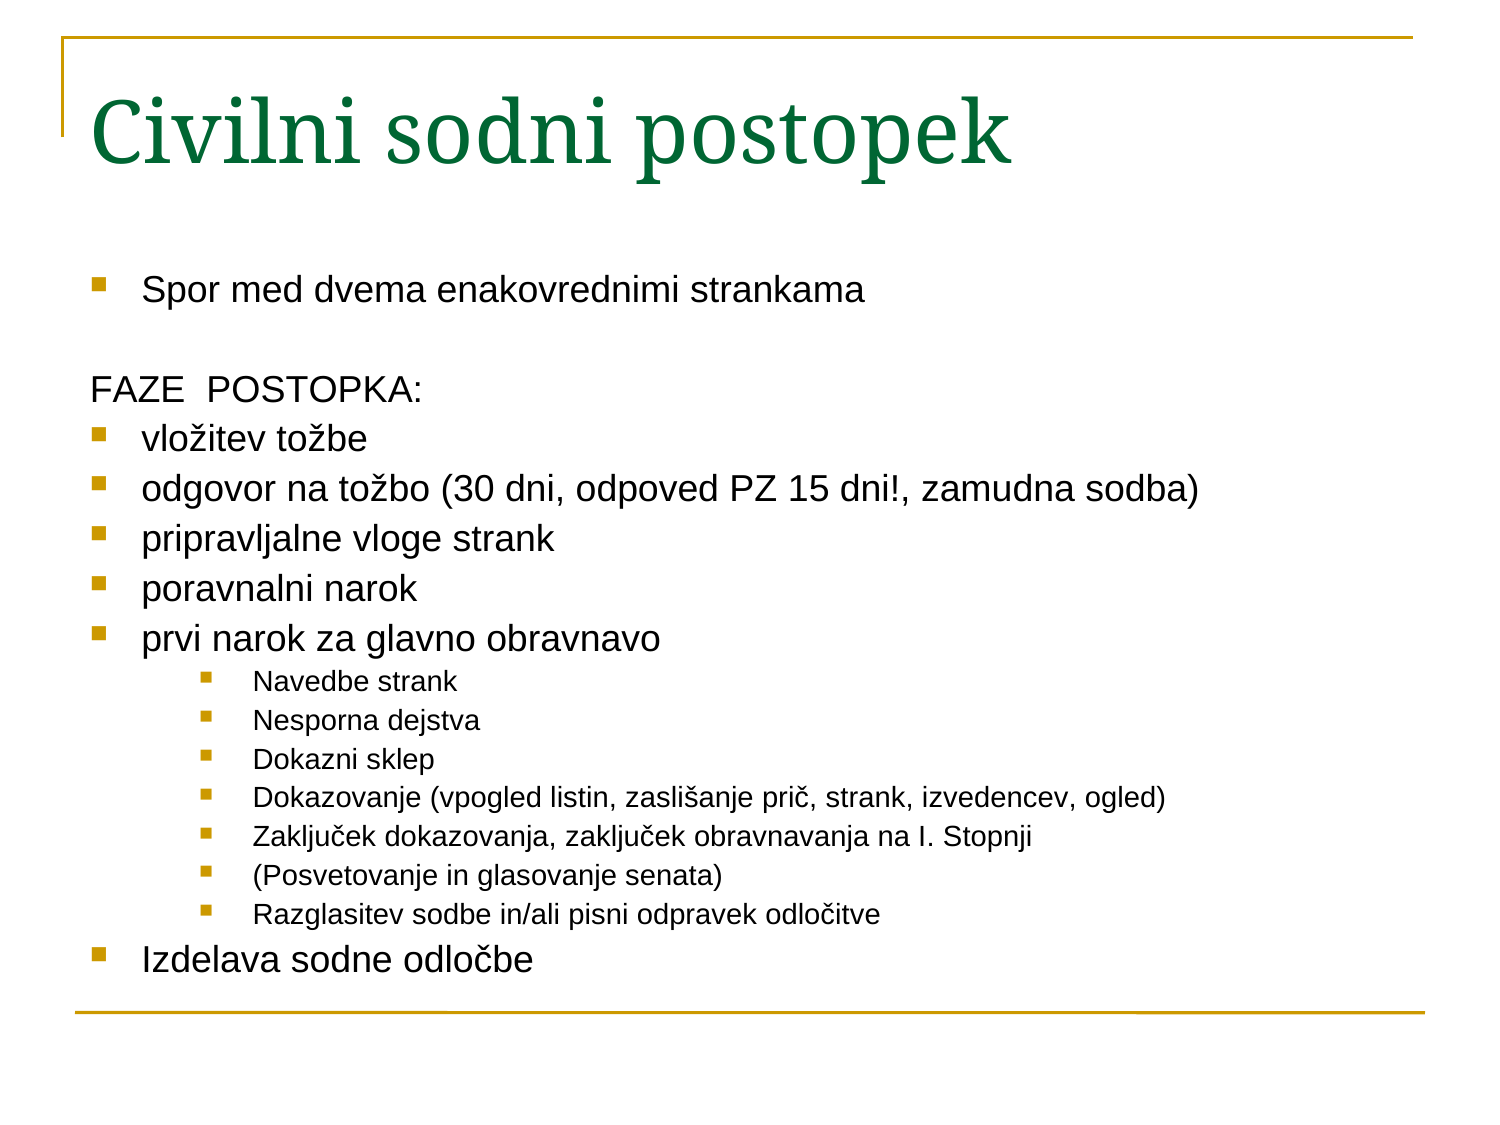

# Civilni sodni postopek
Spor med dvema enakovrednimi strankama
FAZE POSTOPKA:
vložitev tožbe
odgovor na tožbo (30 dni, odpoved PZ 15 dni!, zamudna sodba)‏
pripravljalne vloge strank
poravnalni narok
prvi narok za glavno obravnavo
Navedbe strank
Nesporna dejstva
Dokazni sklep
Dokazovanje (vpogled listin, zaslišanje prič, strank, izvedencev, ogled)‏
Zaključek dokazovanja, zaključek obravnavanja na I. Stopnji
(Posvetovanje in glasovanje senata)‏
Razglasitev sodbe in/ali pisni odpravek odločitve
Izdelava sodne odločbe